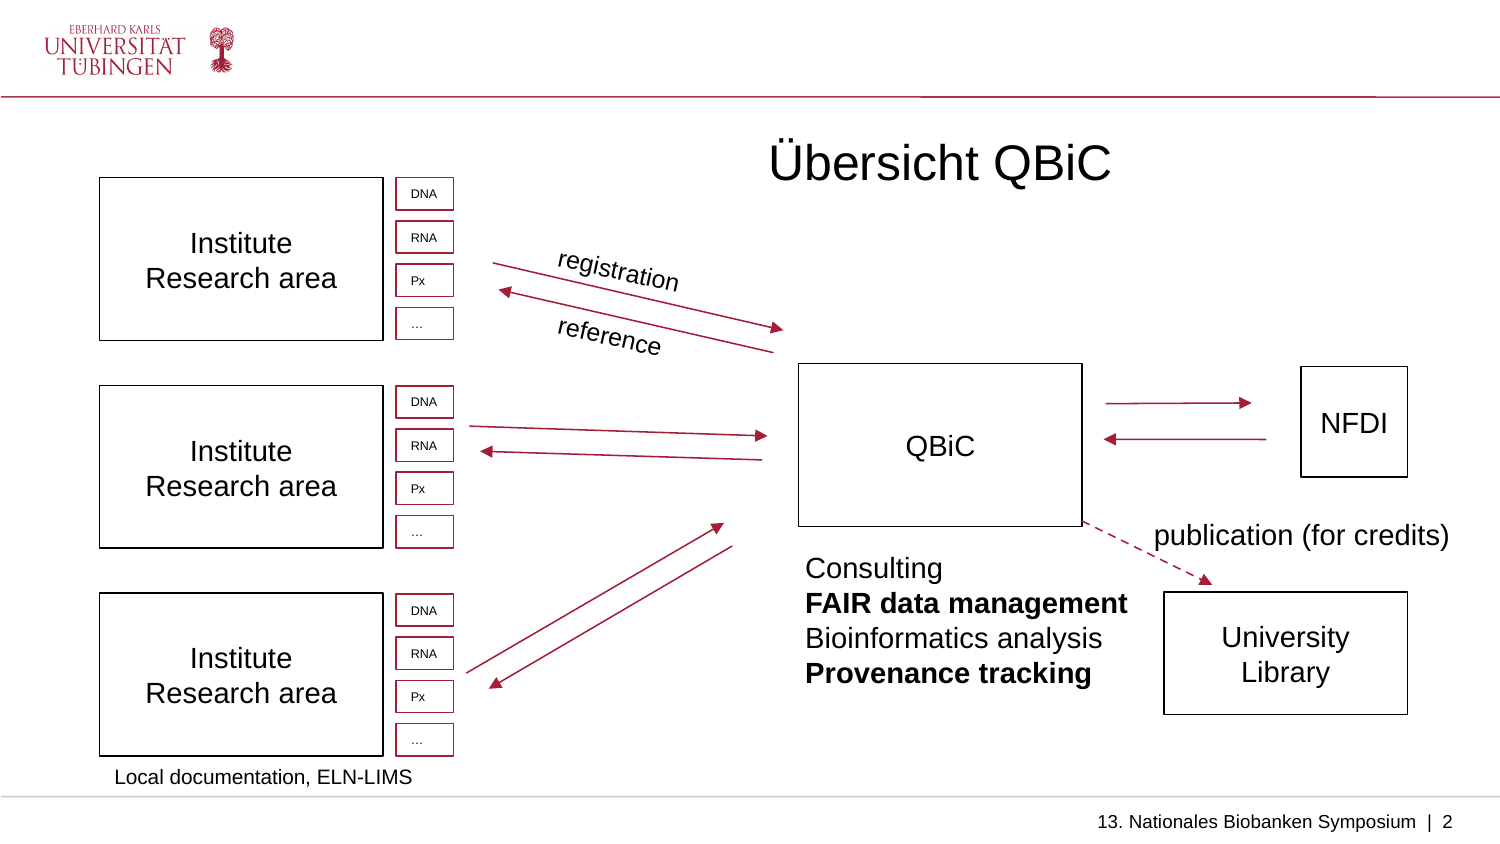

Übersicht QBiC
Institute
Research area
DNA
RNA
registration
Px
…
reference
QBiC
NFDI
Institute
Research area
DNA
RNA
Px
publication (for credits)
…
Consulting
FAIR data management
Bioinformatics analysis
Provenance tracking
University
Library
Institute
Research area
DNA
RNA
Px
…
Local documentation, ELN-LIMS